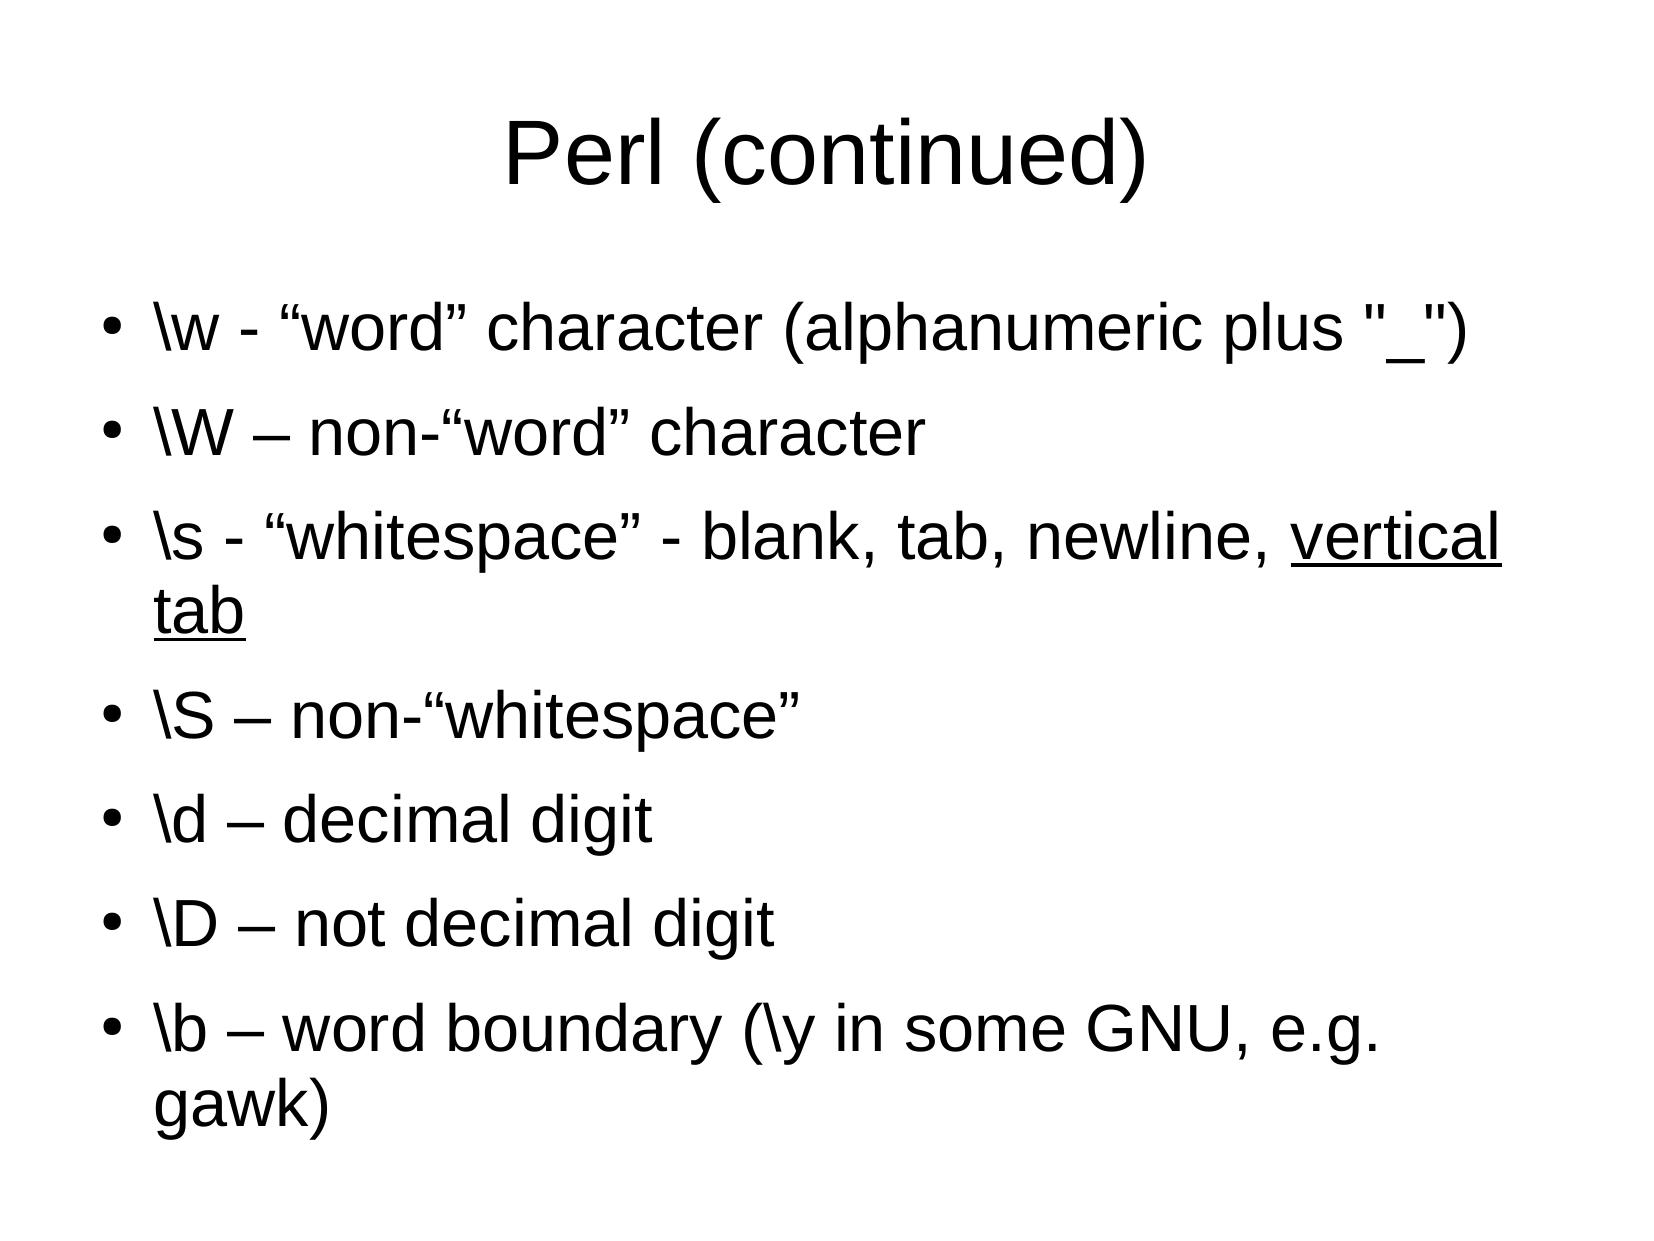

# Perl (continued)
\w - “word” character (alphanumeric plus "_")
\W – non-“word” character
\s - “whitespace” - blank, tab, newline, vertical tab
\S – non-“whitespace”
\d – decimal digit
\D – not decimal digit
\b – word boundary (\y in some GNU, e.g. gawk)